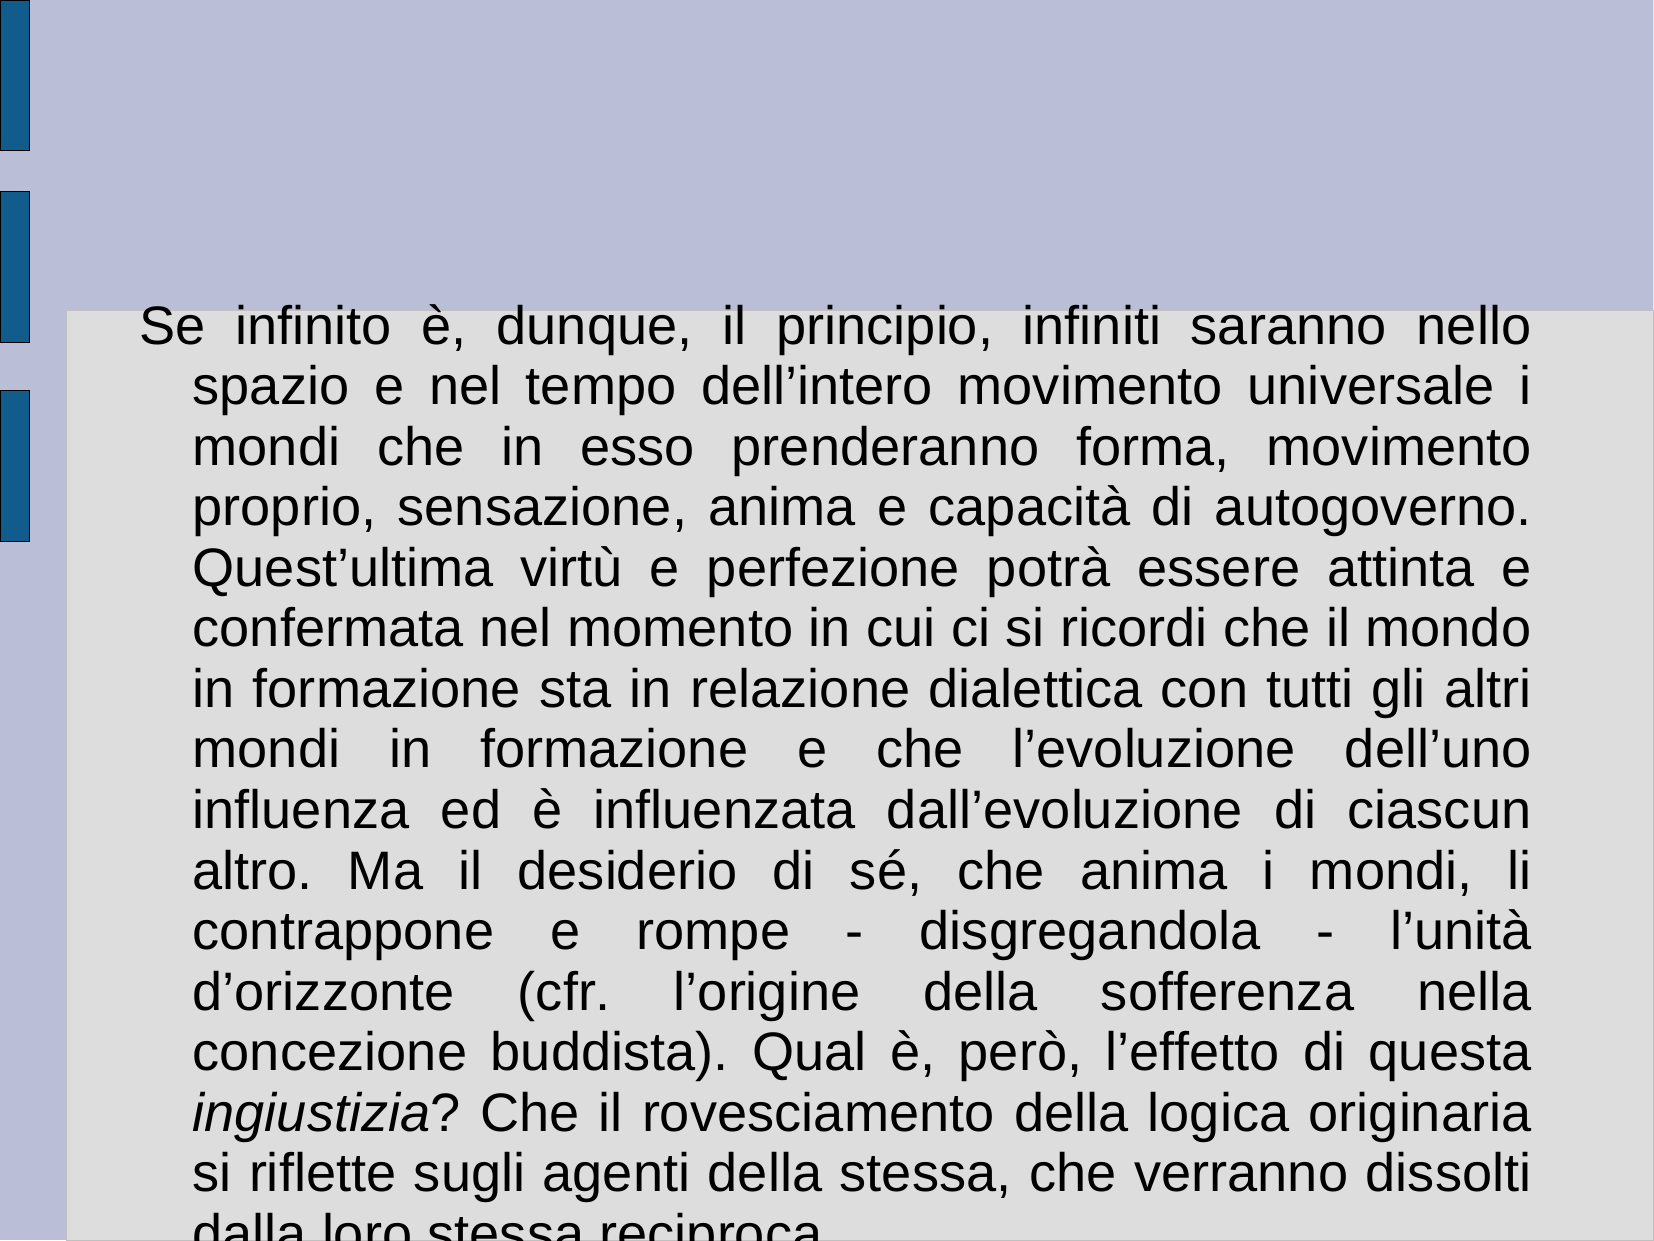

#
Se infinito è, dunque, il principio, infiniti saranno nello spazio e nel tempo dell’intero movimento universale i mondi che in esso prenderanno forma, movimento proprio, sensazione, anima e capacità di autogoverno. Quest’ultima virtù e perfezione potrà essere attinta e confermata nel momento in cui ci si ricordi che il mondo in formazione sta in relazione dialettica con tutti gli altri mondi in formazione e che l’evoluzione dell’uno influenza ed è influenzata dall’evoluzione di ciascun altro. Ma il desiderio di sé, che anima i mondi, li contrappone e rompe - disgregandola - l’unità d’orizzonte (cfr. l’origine della sofferenza nella concezione buddista). Qual è, però, l’effetto di questa ingiustizia? Che il rovesciamento della logica originaria si riflette sugli agenti della stessa, che verranno dissolti dalla loro stessa reciproca